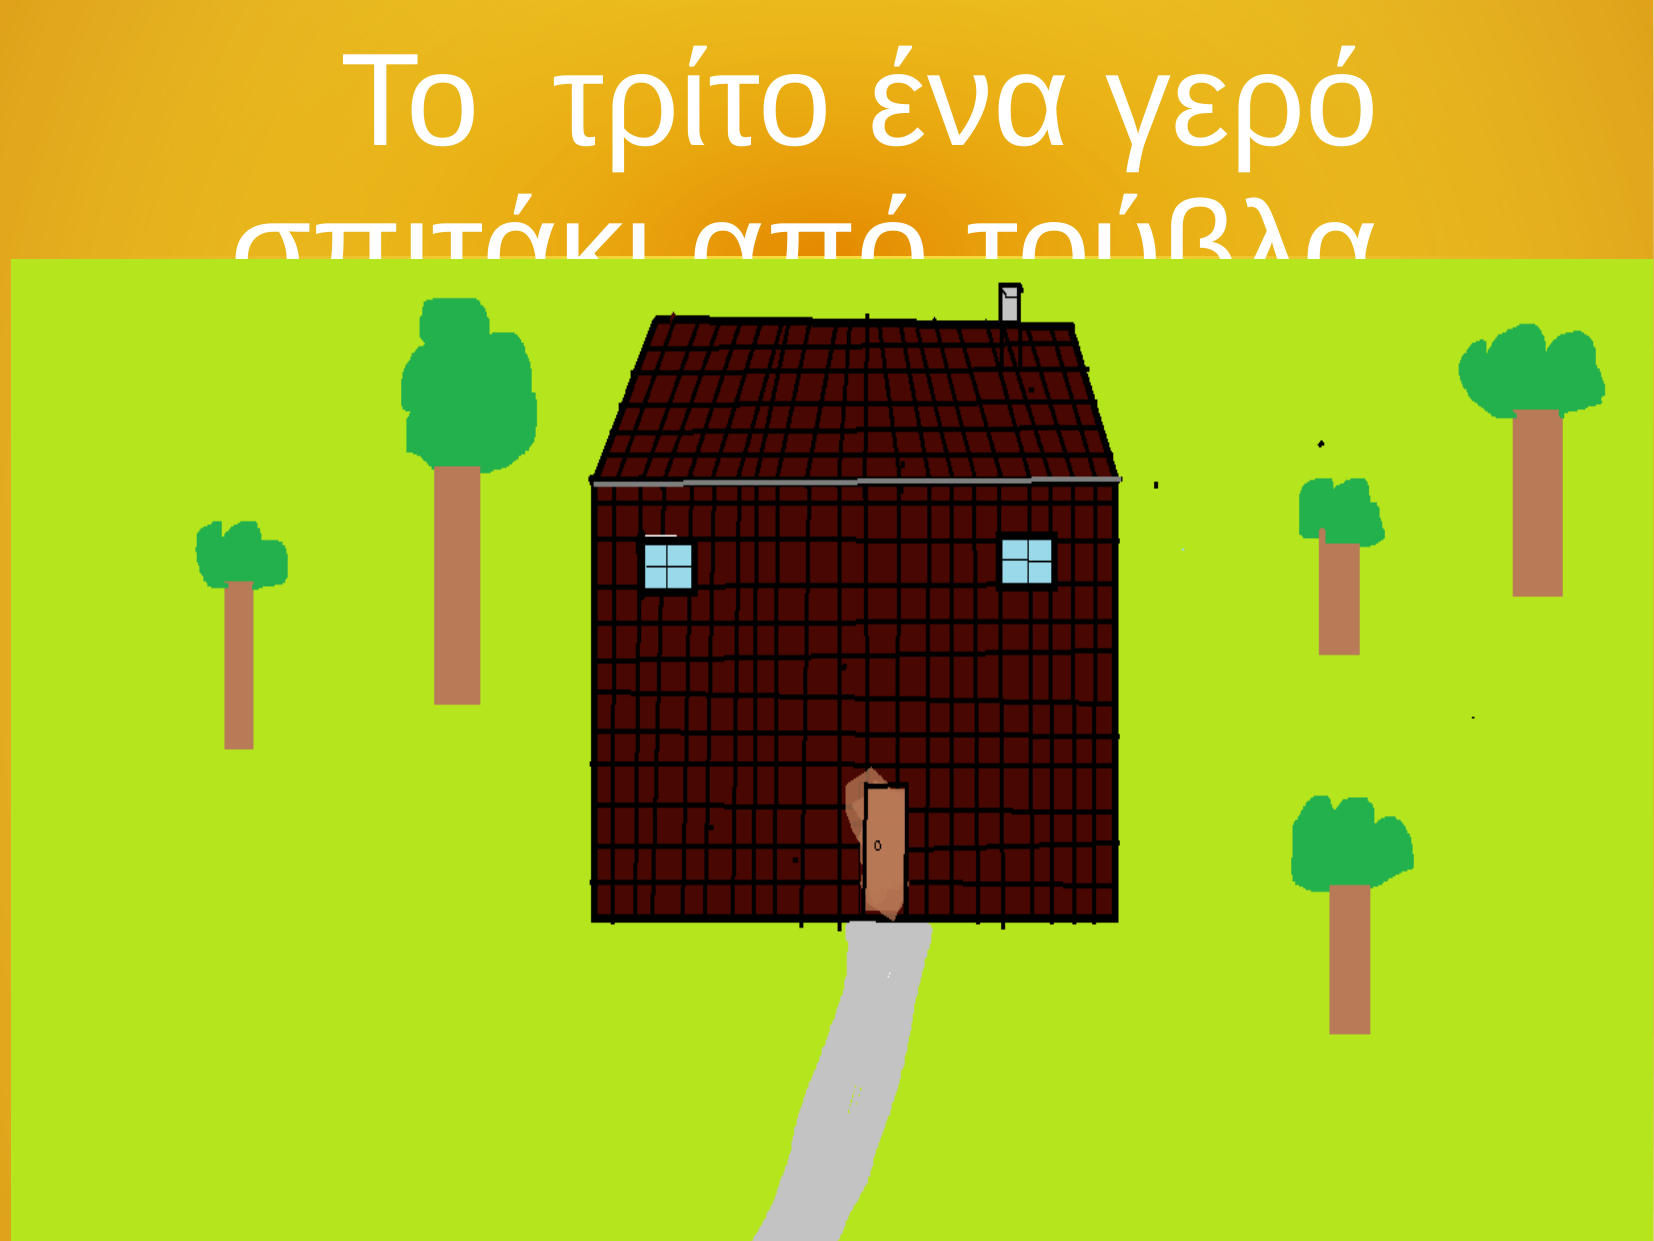

# Το τρίτο ένα γερό σπιτάκι από τούβλα.